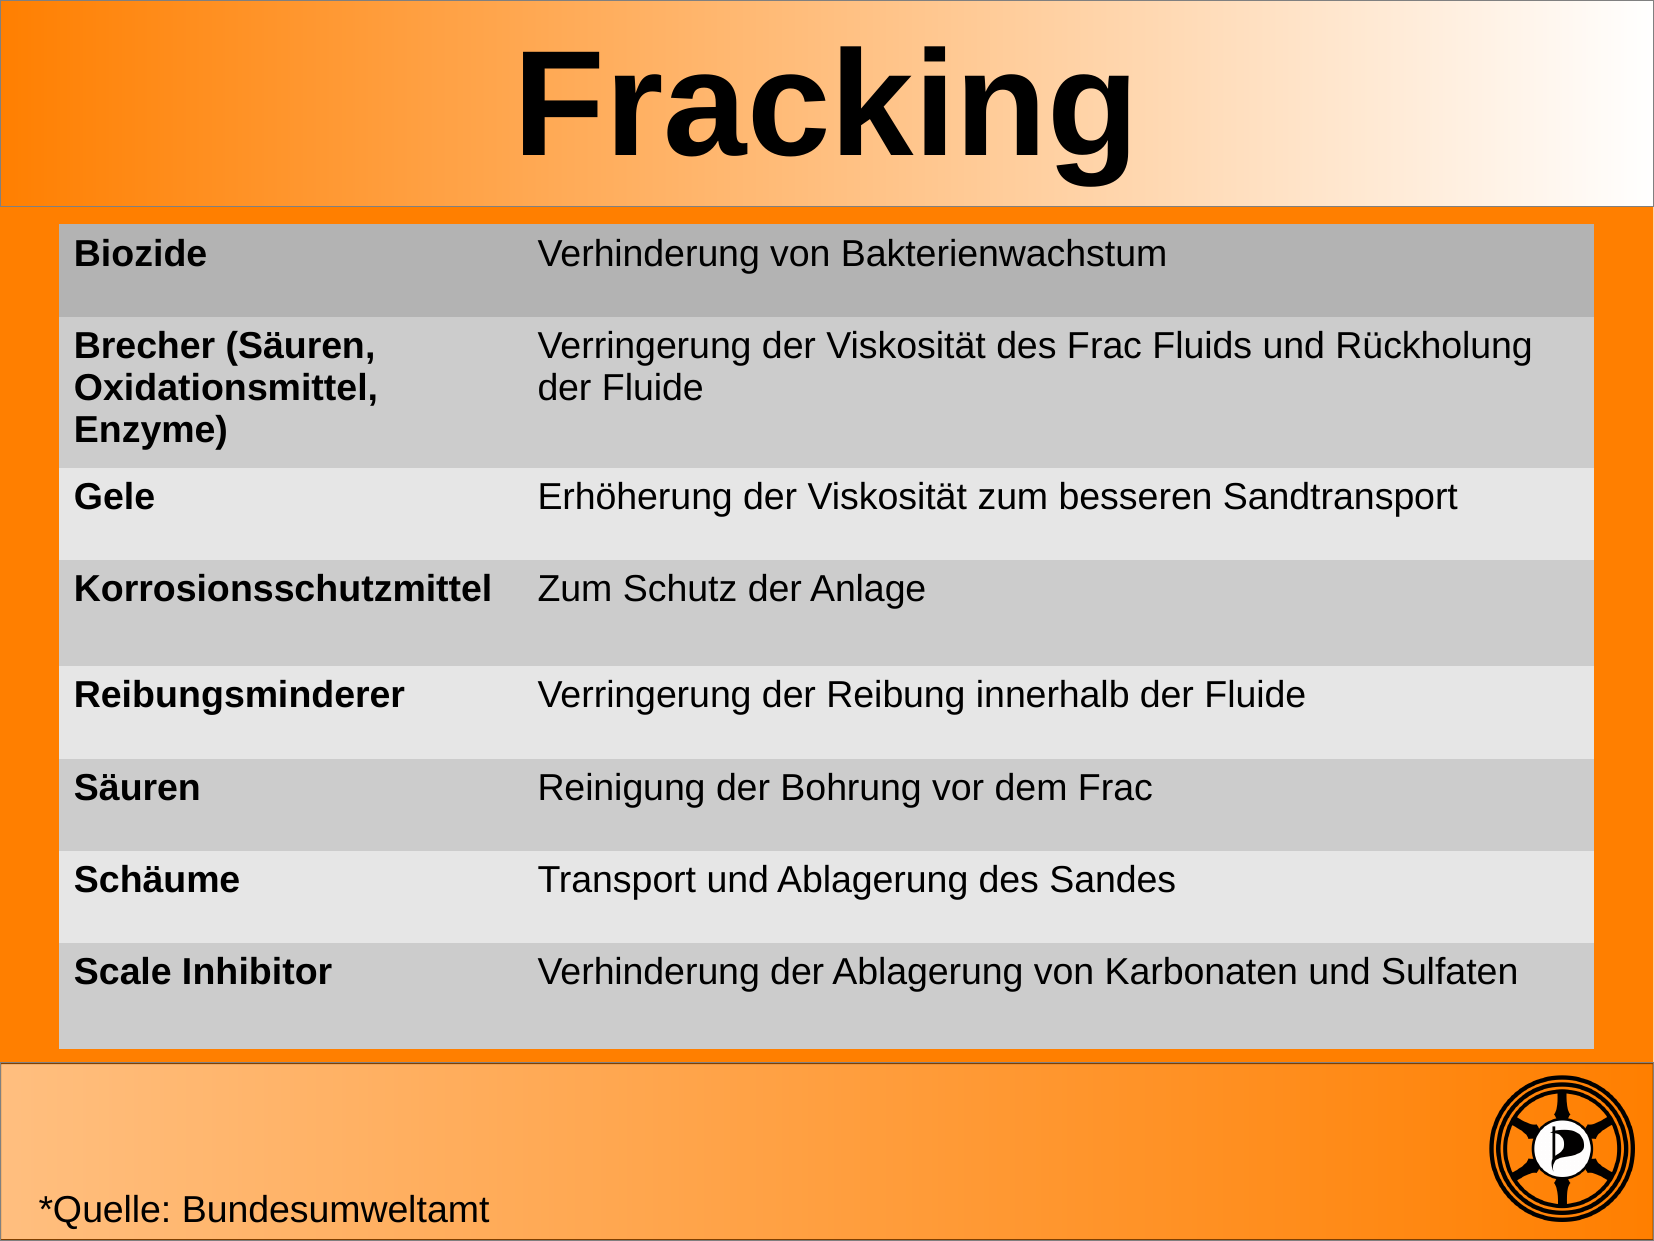

# Fracking
| Biozide | Verhinderung von Bakterienwachstum |
| --- | --- |
| Brecher (Säuren, Oxidationsmittel, Enzyme) | Verringerung der Viskosität des Frac Fluids und Rückholung der Fluide |
| Gele | Erhöherung der Viskosität zum besseren Sandtransport |
| Korrosionsschutzmittel | Zum Schutz der Anlage |
| Reibungsminderer | Verringerung der Reibung innerhalb der Fluide |
| Säuren | Reinigung der Bohrung vor dem Frac |
| Schäume | Transport und Ablagerung des Sandes |
| Scale Inhibitor | Verhinderung der Ablagerung von Karbonaten und Sulfaten |
*Quelle: Bundesumweltamt